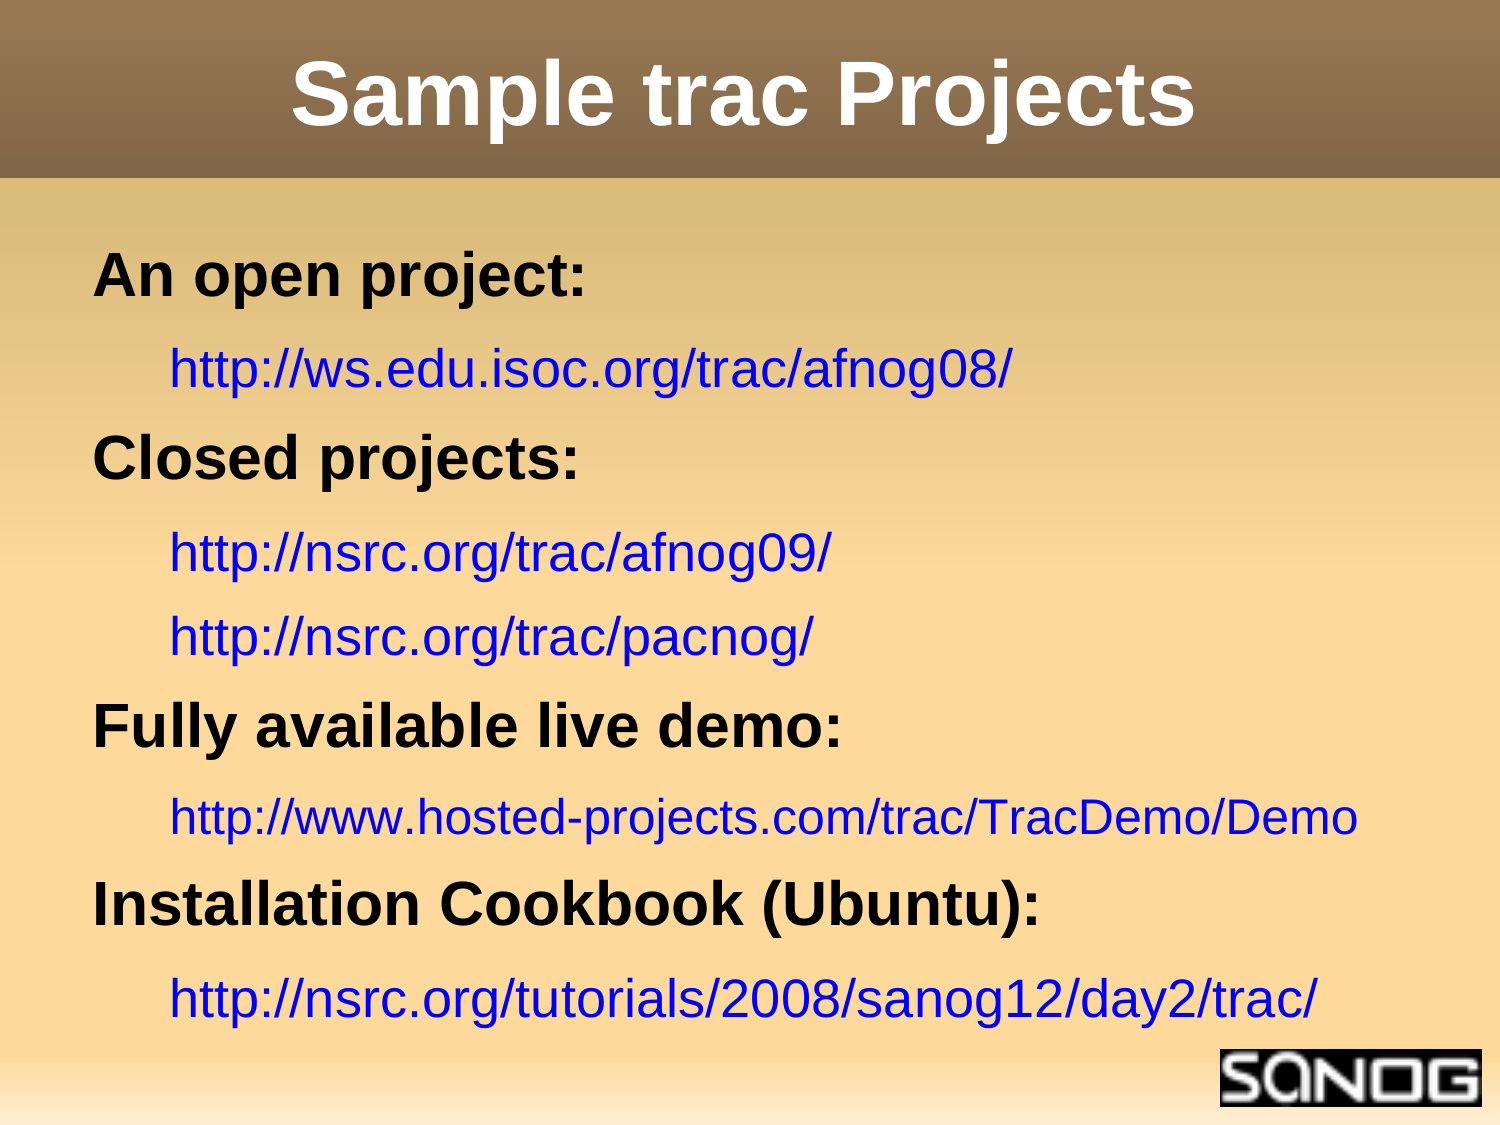

# Sample trac Projects
An open project:
http://ws.edu.isoc.org/trac/afnog08/
Closed projects:
http://nsrc.org/trac/afnog09/
http://nsrc.org/trac/pacnog/
Fully available live demo:
http://www.hosted-projects.com/trac/TracDemo/Demo
Installation Cookbook (Ubuntu):
http://nsrc.org/tutorials/2008/sanog12/day2/trac/